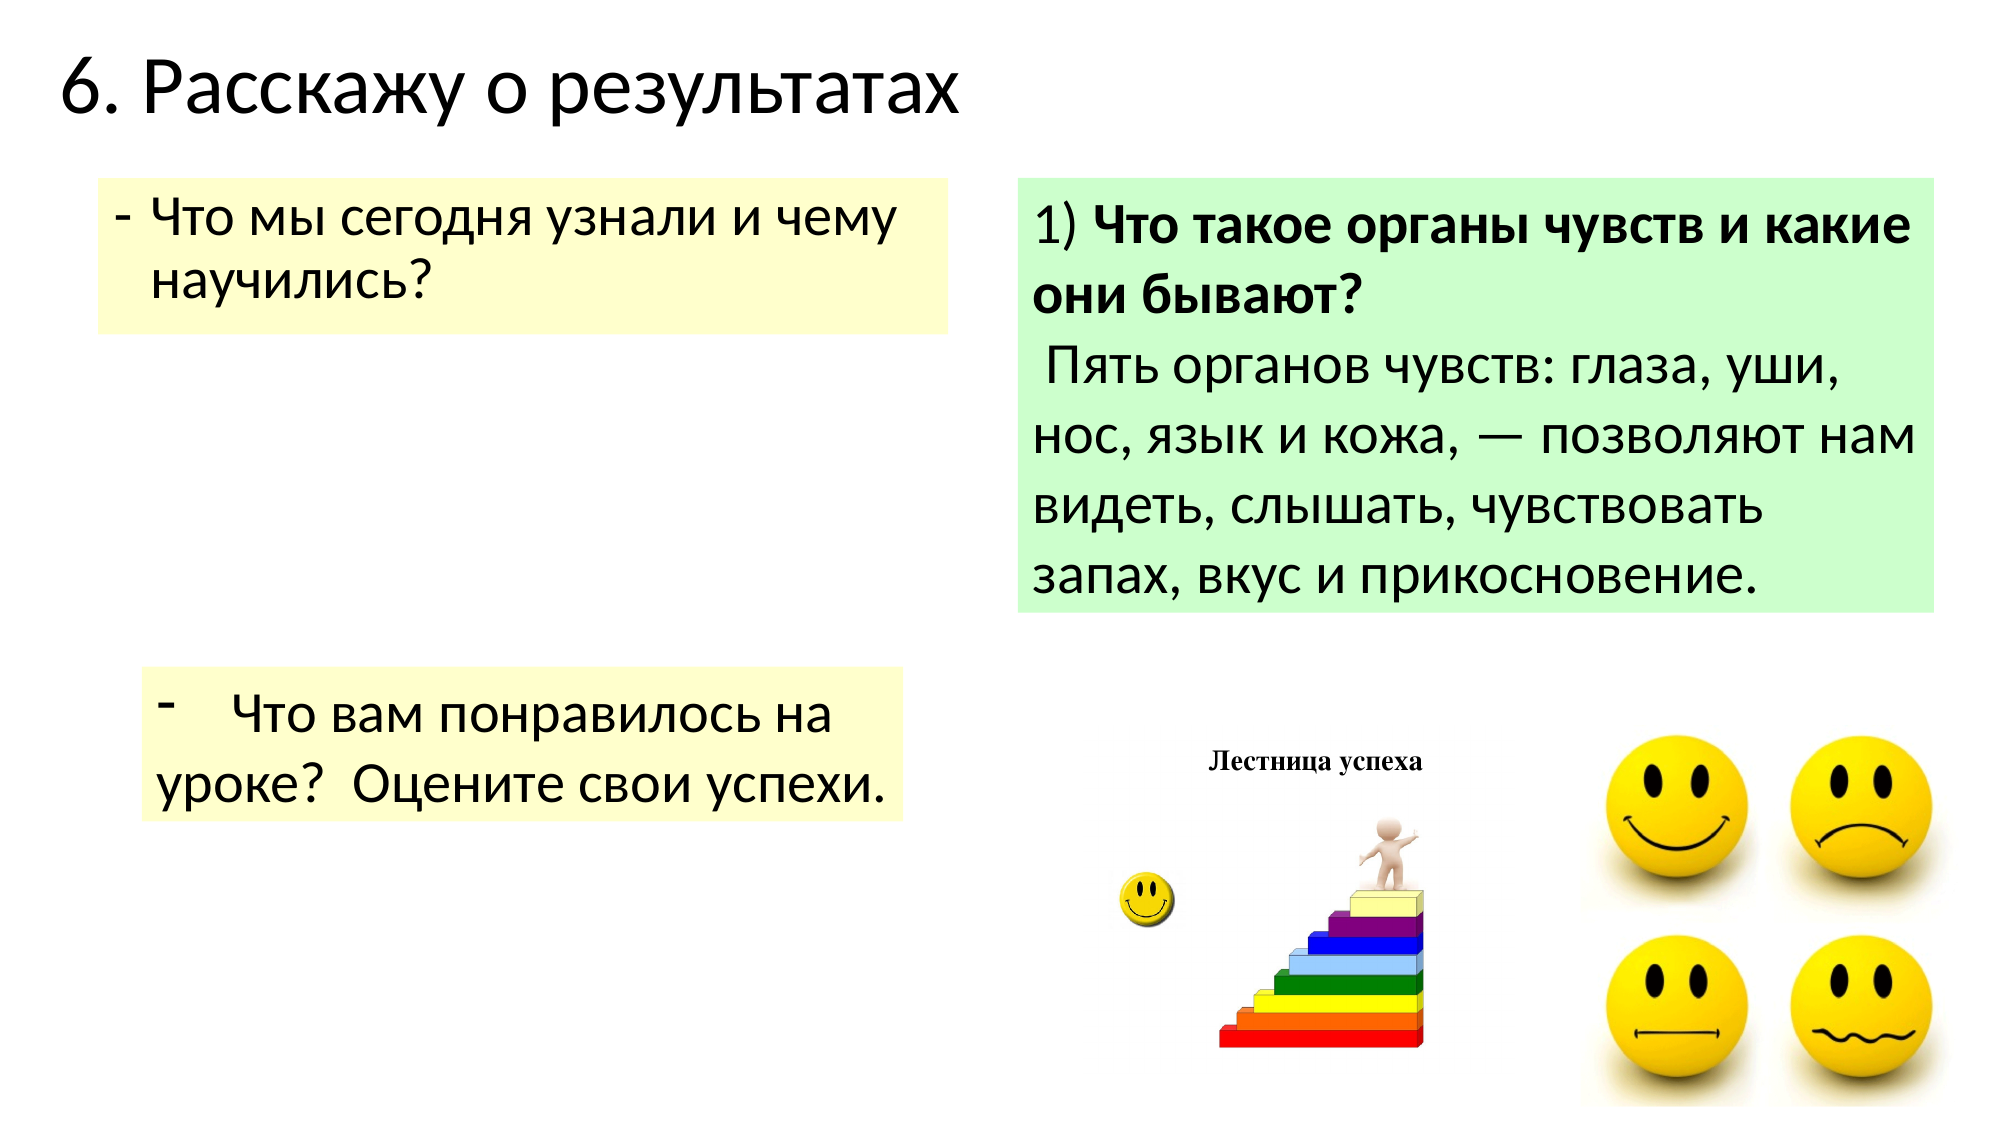

# 6. Расскажу о результатах
Что мы сегодня узнали и чему научились?
1) Что такое органы чувств и какие они бывают?
 Пять органов чувств: глаза, уши, нос, язык и кожа, — позволяют нам видеть, слышать, чувствовать запах, вкус и прикосновение.
Что вам понравилось на
уроке? Оцените свои успехи.